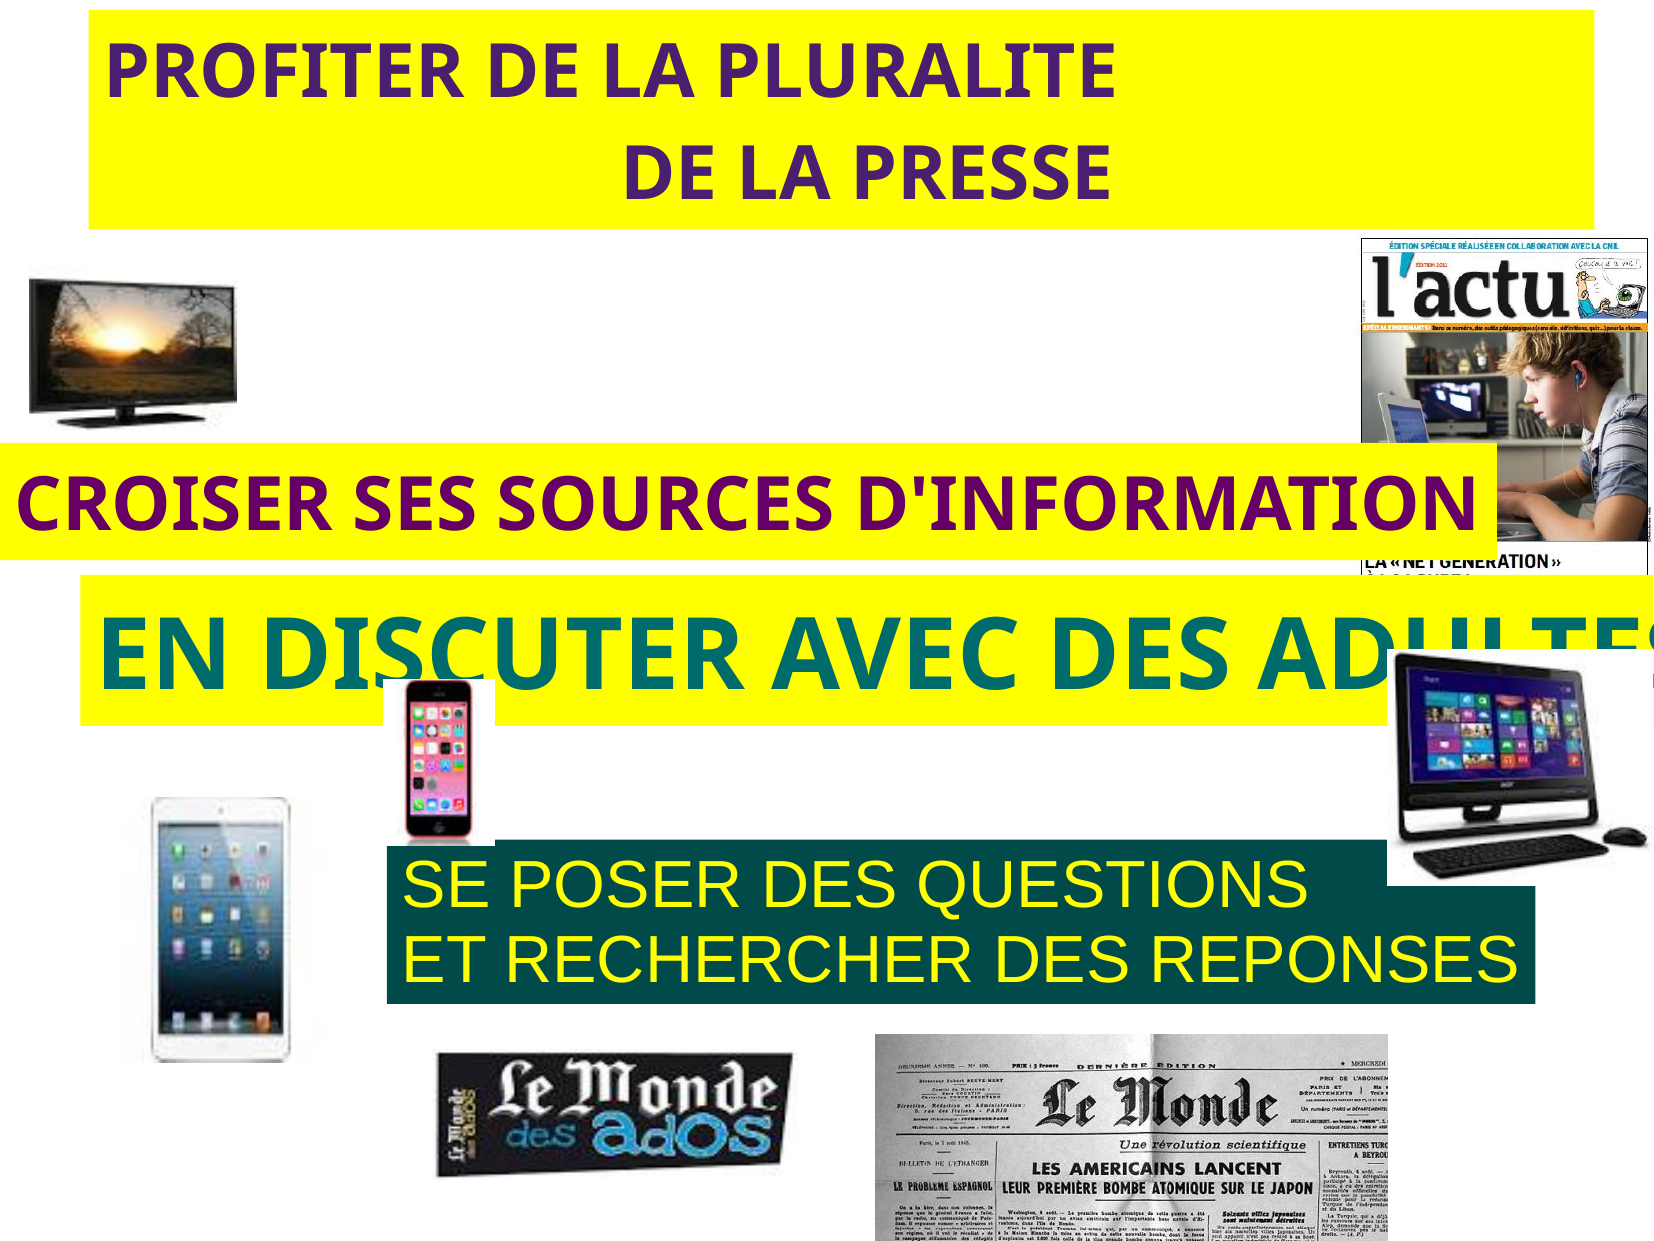

PROFITER DE LA PLURALITE
							DE LA PRESSE
CROISER SES SOURCES D'INFORMATION
EN DISCUTER AVEC DES ADULTES
SE POSER DES QUESTIONS
ET RECHERCHER DES REPONSES